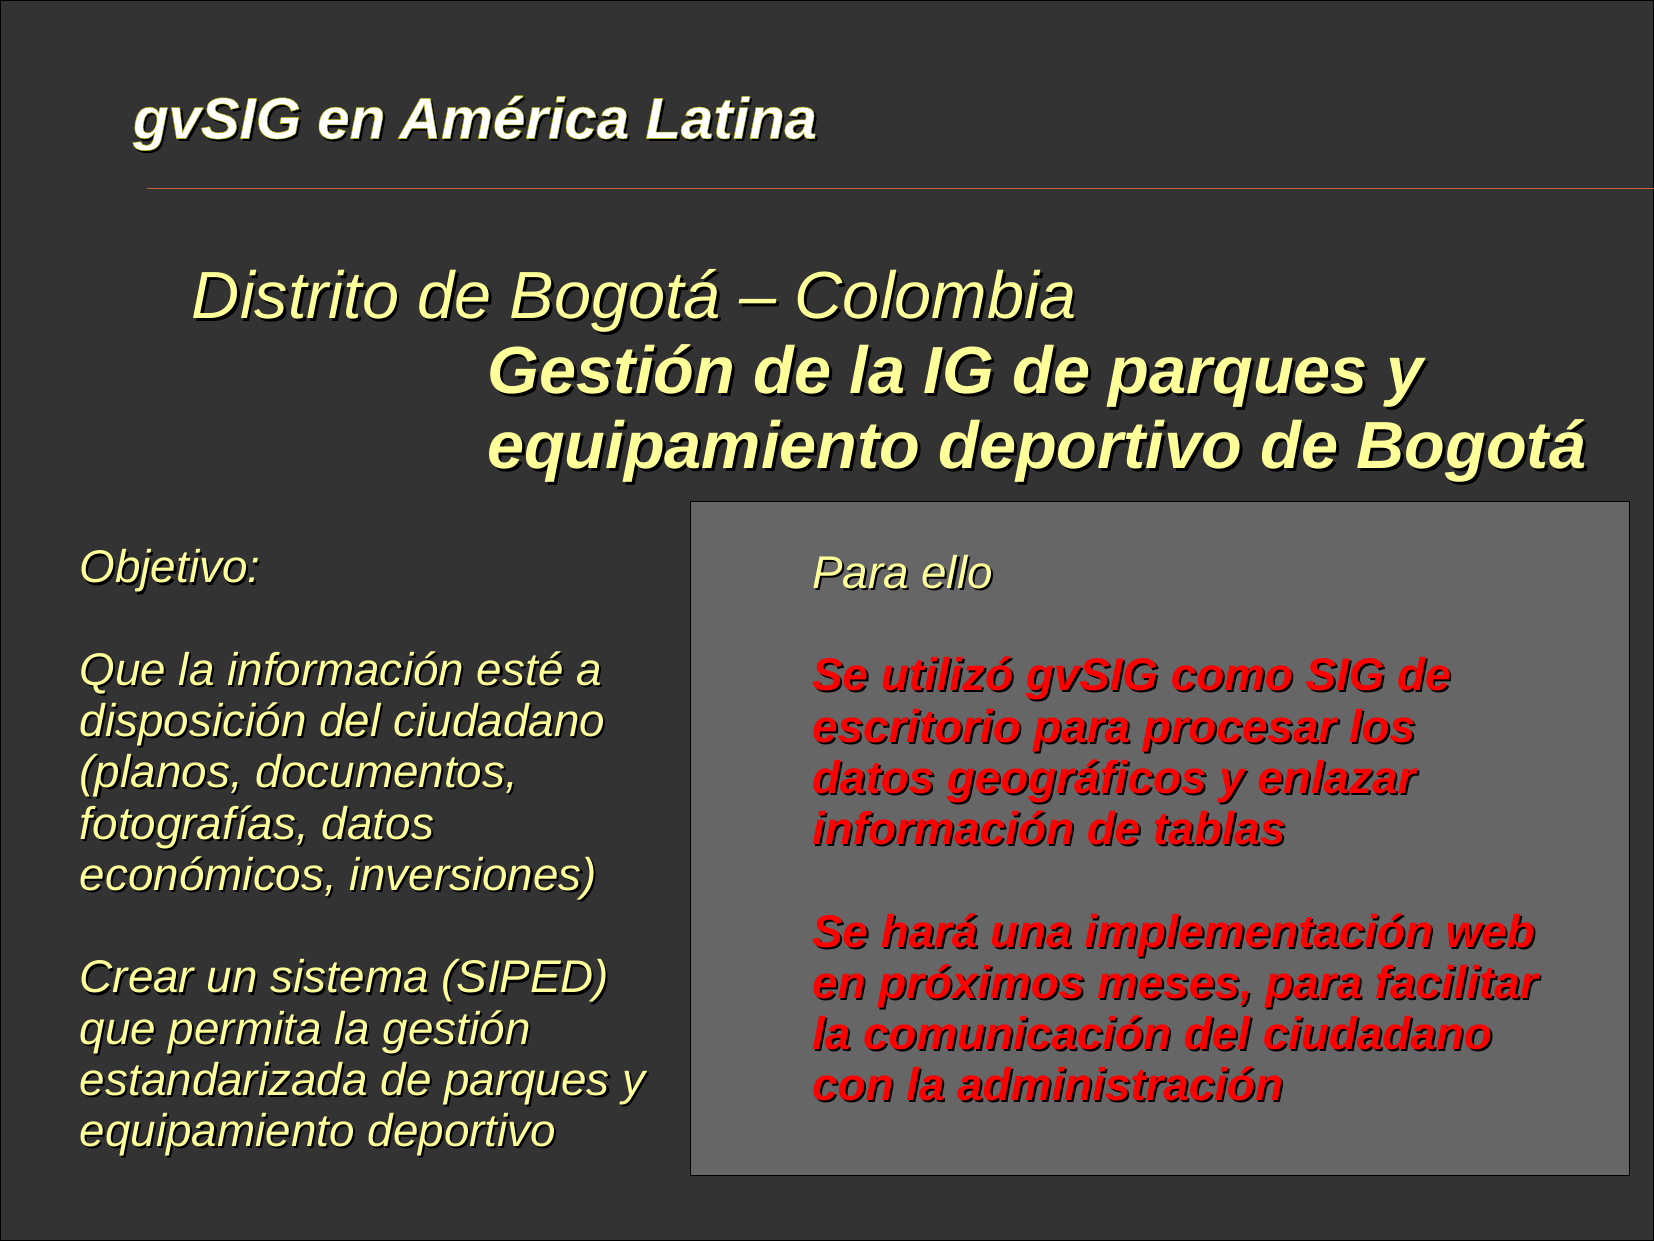

gvSIG en América Latina
Distrito de Bogotá – Colombia
				Gestión de la IG de parques y 							equipamiento deportivo de Bogotá
Objetivo:
Que la información esté a disposición del ciudadano (planos, documentos, fotografías, datos económicos, inversiones)
Crear un sistema (SIPED) que permita la gestión estandarizada de parques y equipamiento deportivo
Para ello
Se utilizó gvSIG como SIG de escritorio para procesar los datos geográficos y enlazar información de tablas
Se hará una implementación web en próximos meses, para facilitar la comunicación del ciudadano con la administración